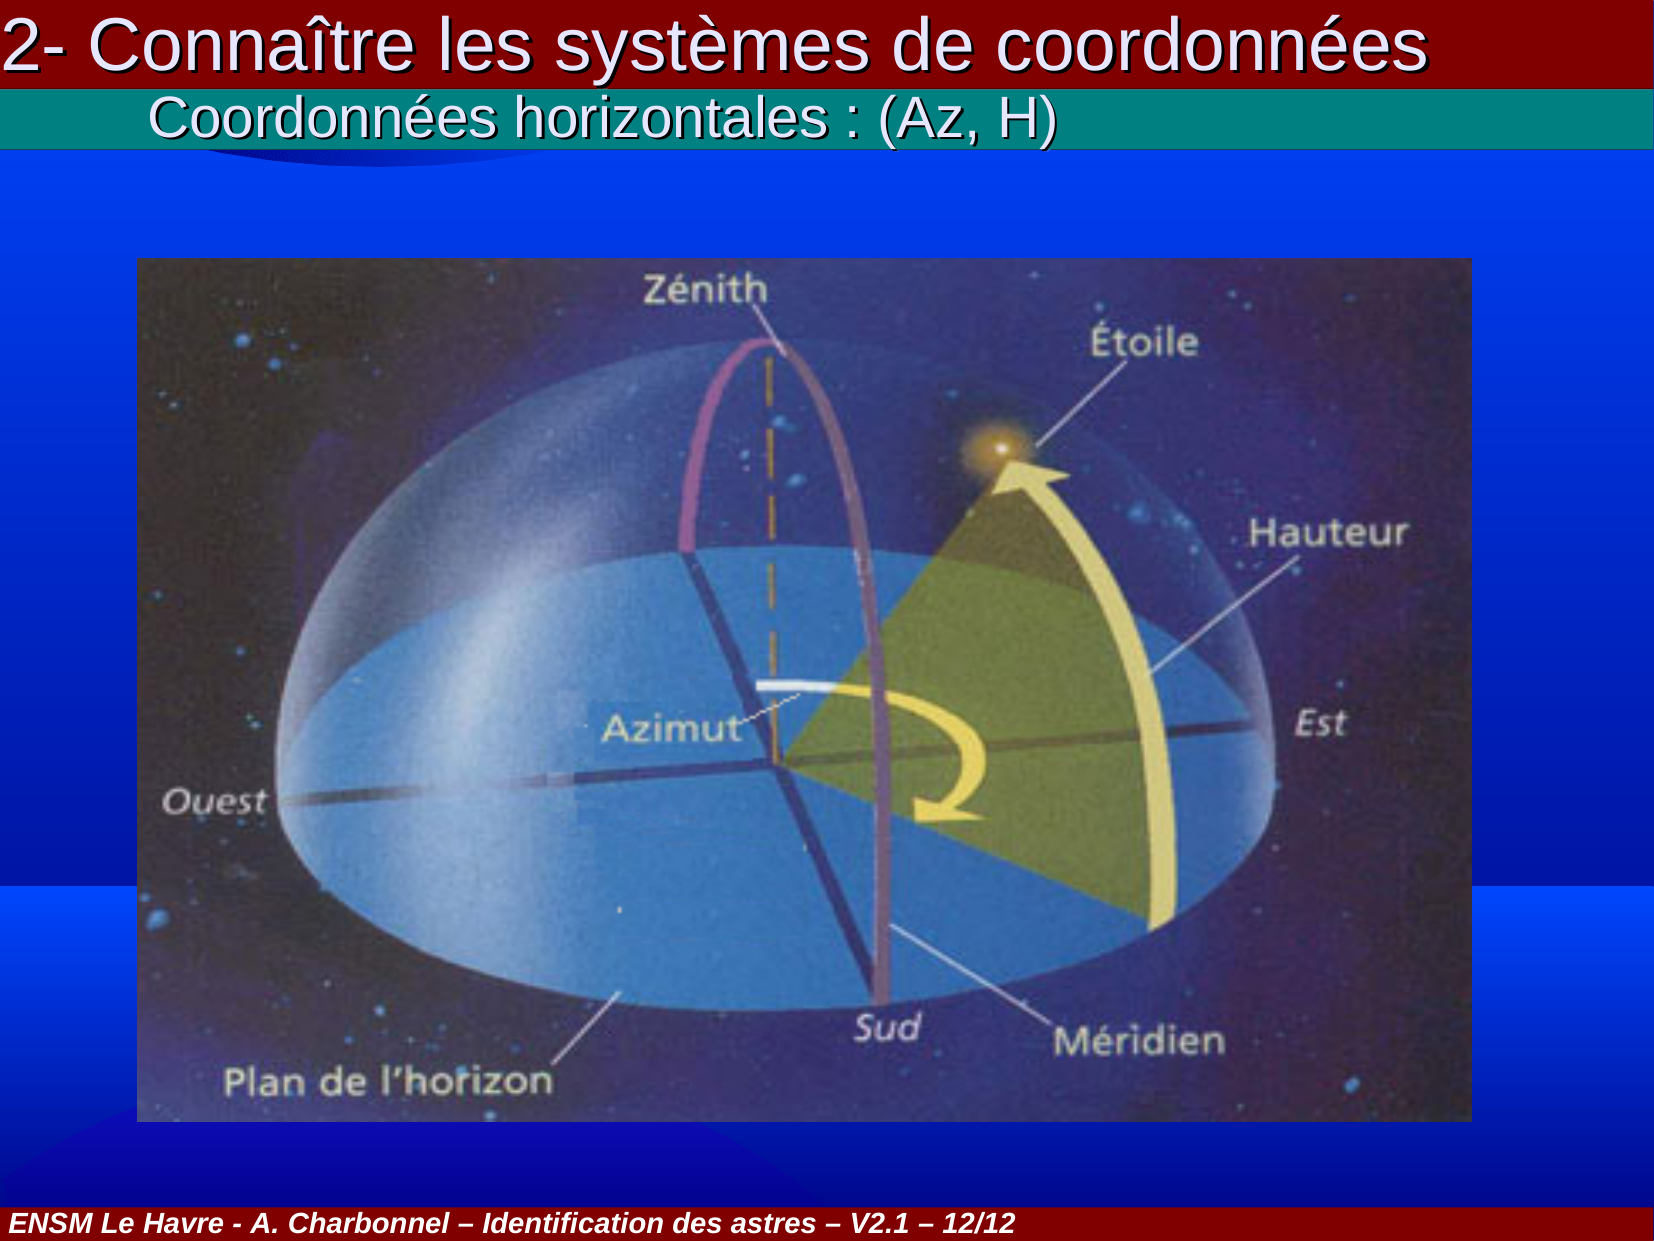

2- Connaître les systèmes de coordonnées
# Coordonnées horizontales : (Az, H)
 ENSM Le Havre - A. Charbonnel – Identification des astres – V2.1 – 12/12